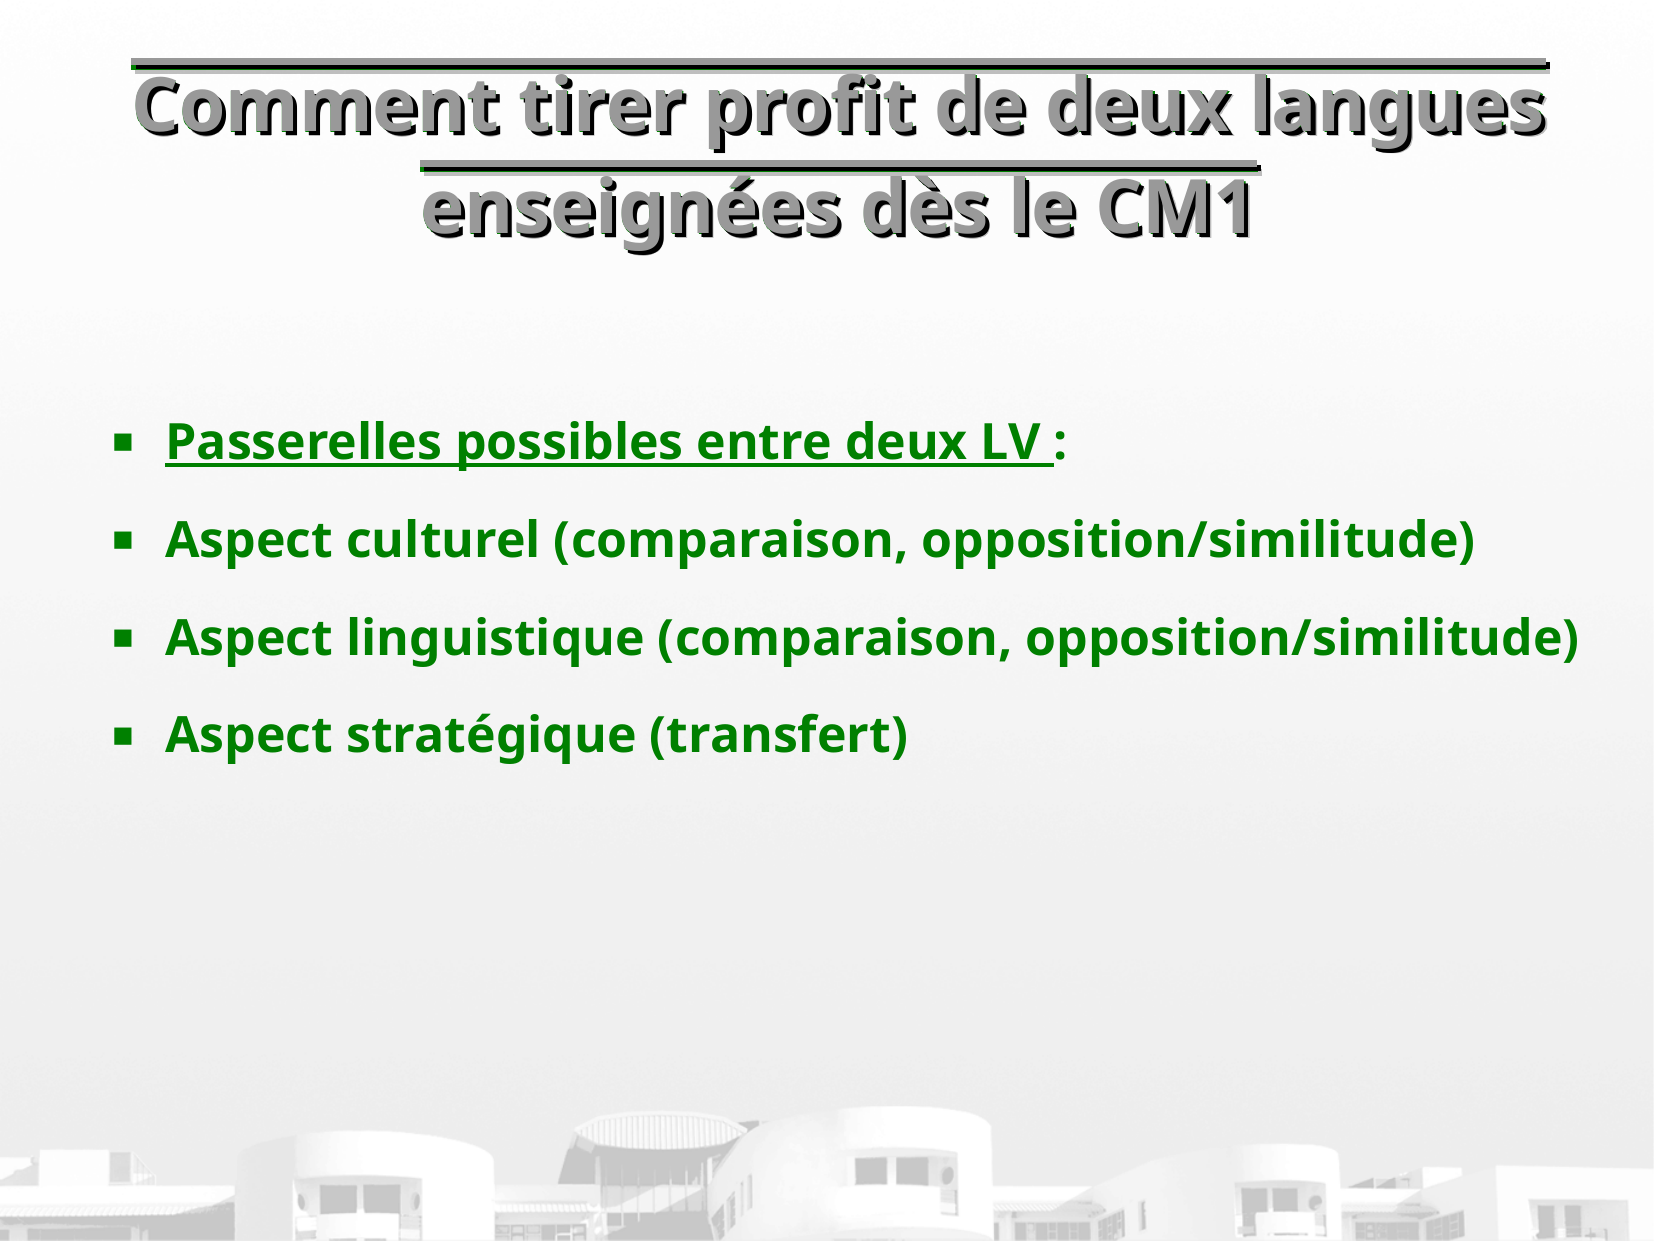

# Comment tirer profit de deux langues enseignées dès le CM1
Passerelles possibles entre deux LV :
Aspect culturel (comparaison, opposition/similitude)
Aspect linguistique (comparaison, opposition/similitude)
Aspect stratégique (transfert)